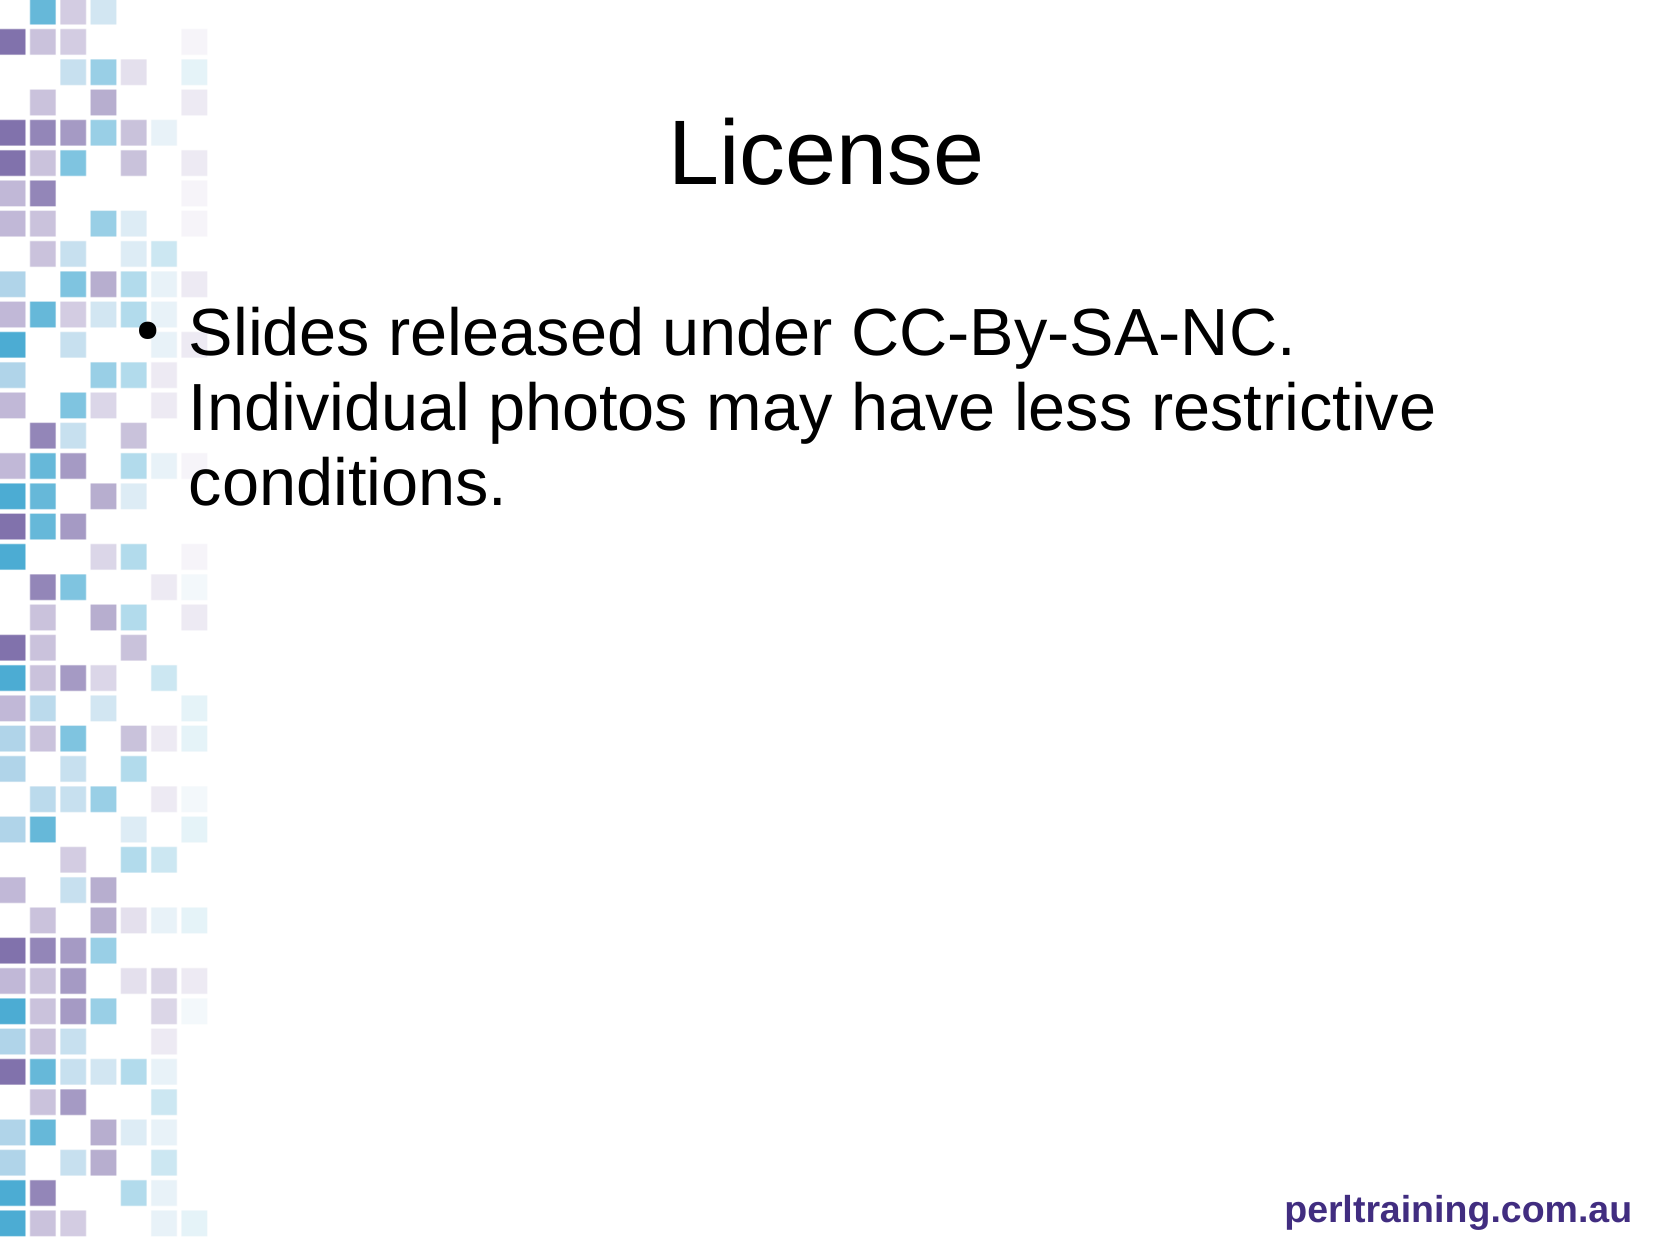

# License
Slides released under CC-By-SA-NC. Individual photos may have less restrictive conditions.